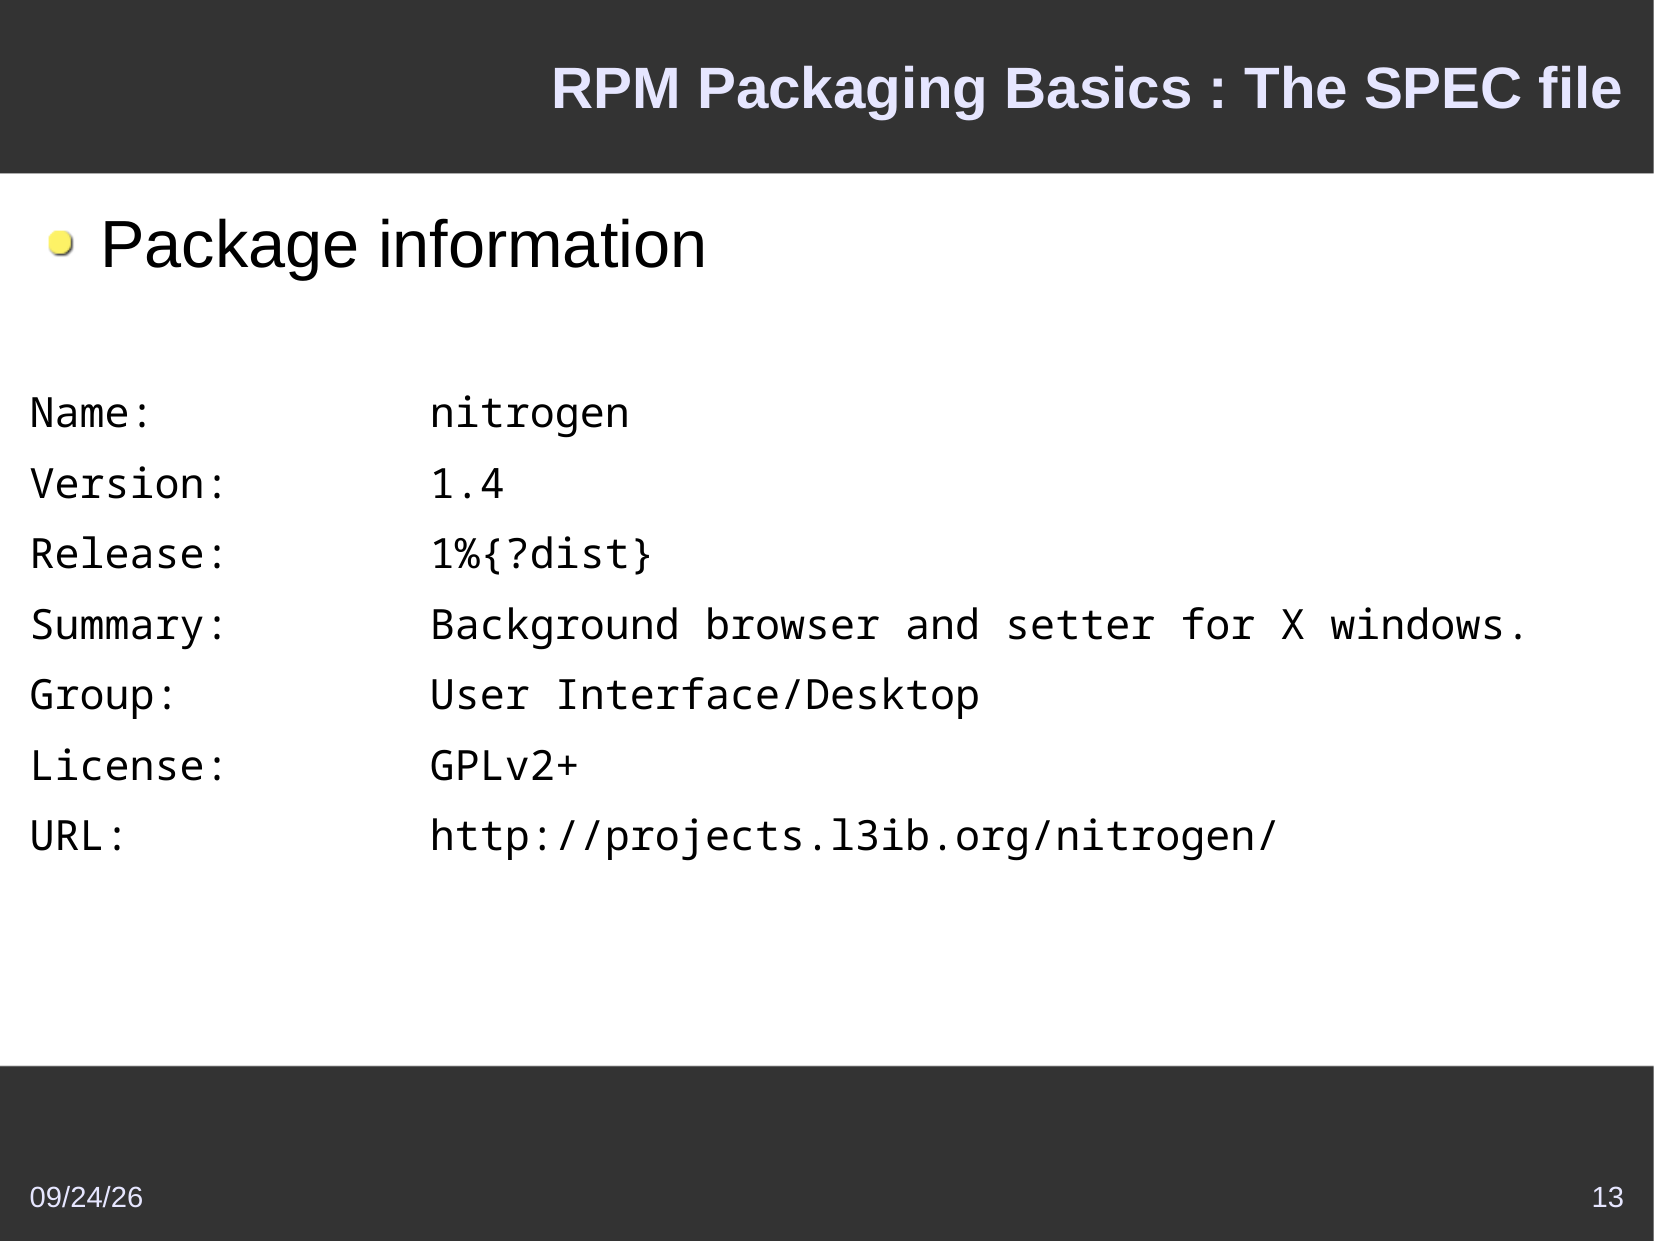

# RPM Packaging Basics : The SPEC file
Package information
Name: nitrogen
Version: 1.4
Release: 1%{?dist}
Summary: Background browser and setter for X windows.
Group: User Interface/Desktop
License: GPLv2+
URL: http://projects.l3ib.org/nitrogen/
13